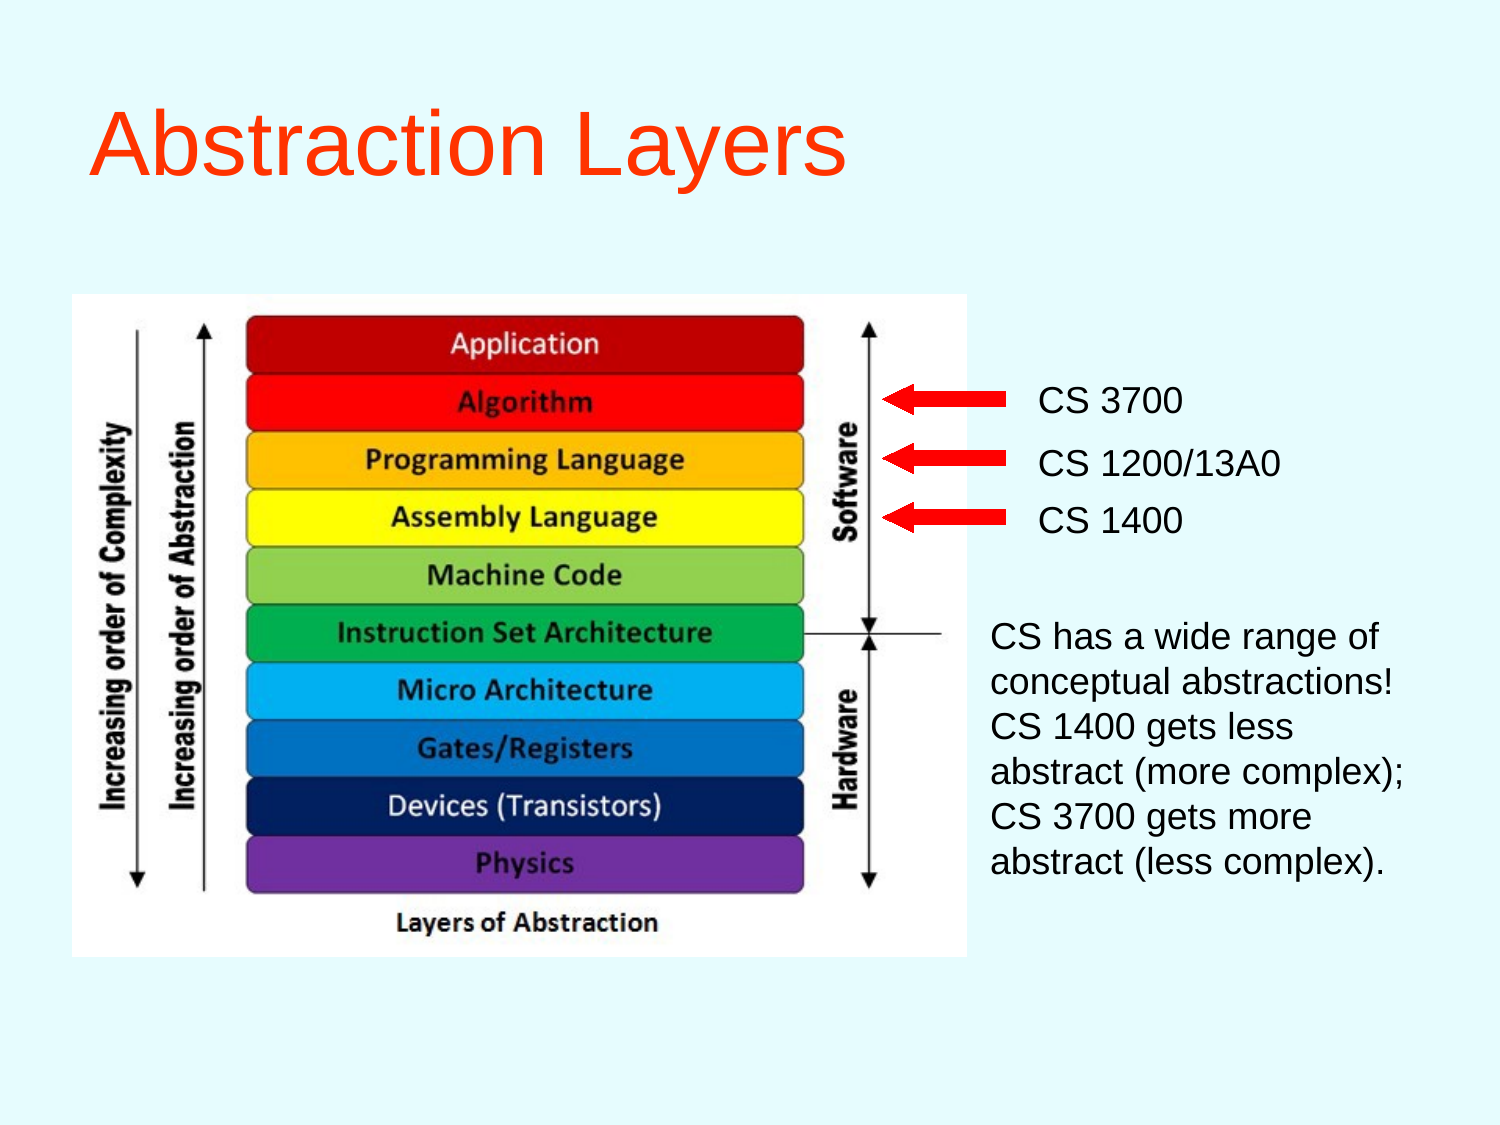

# Abstraction Layers
CS 3700
CS 1200/13A0
CS 1400
CS has a wide range of conceptual abstractions! CS 1400 gets less abstract (more complex); CS 3700 gets more abstract (less complex).